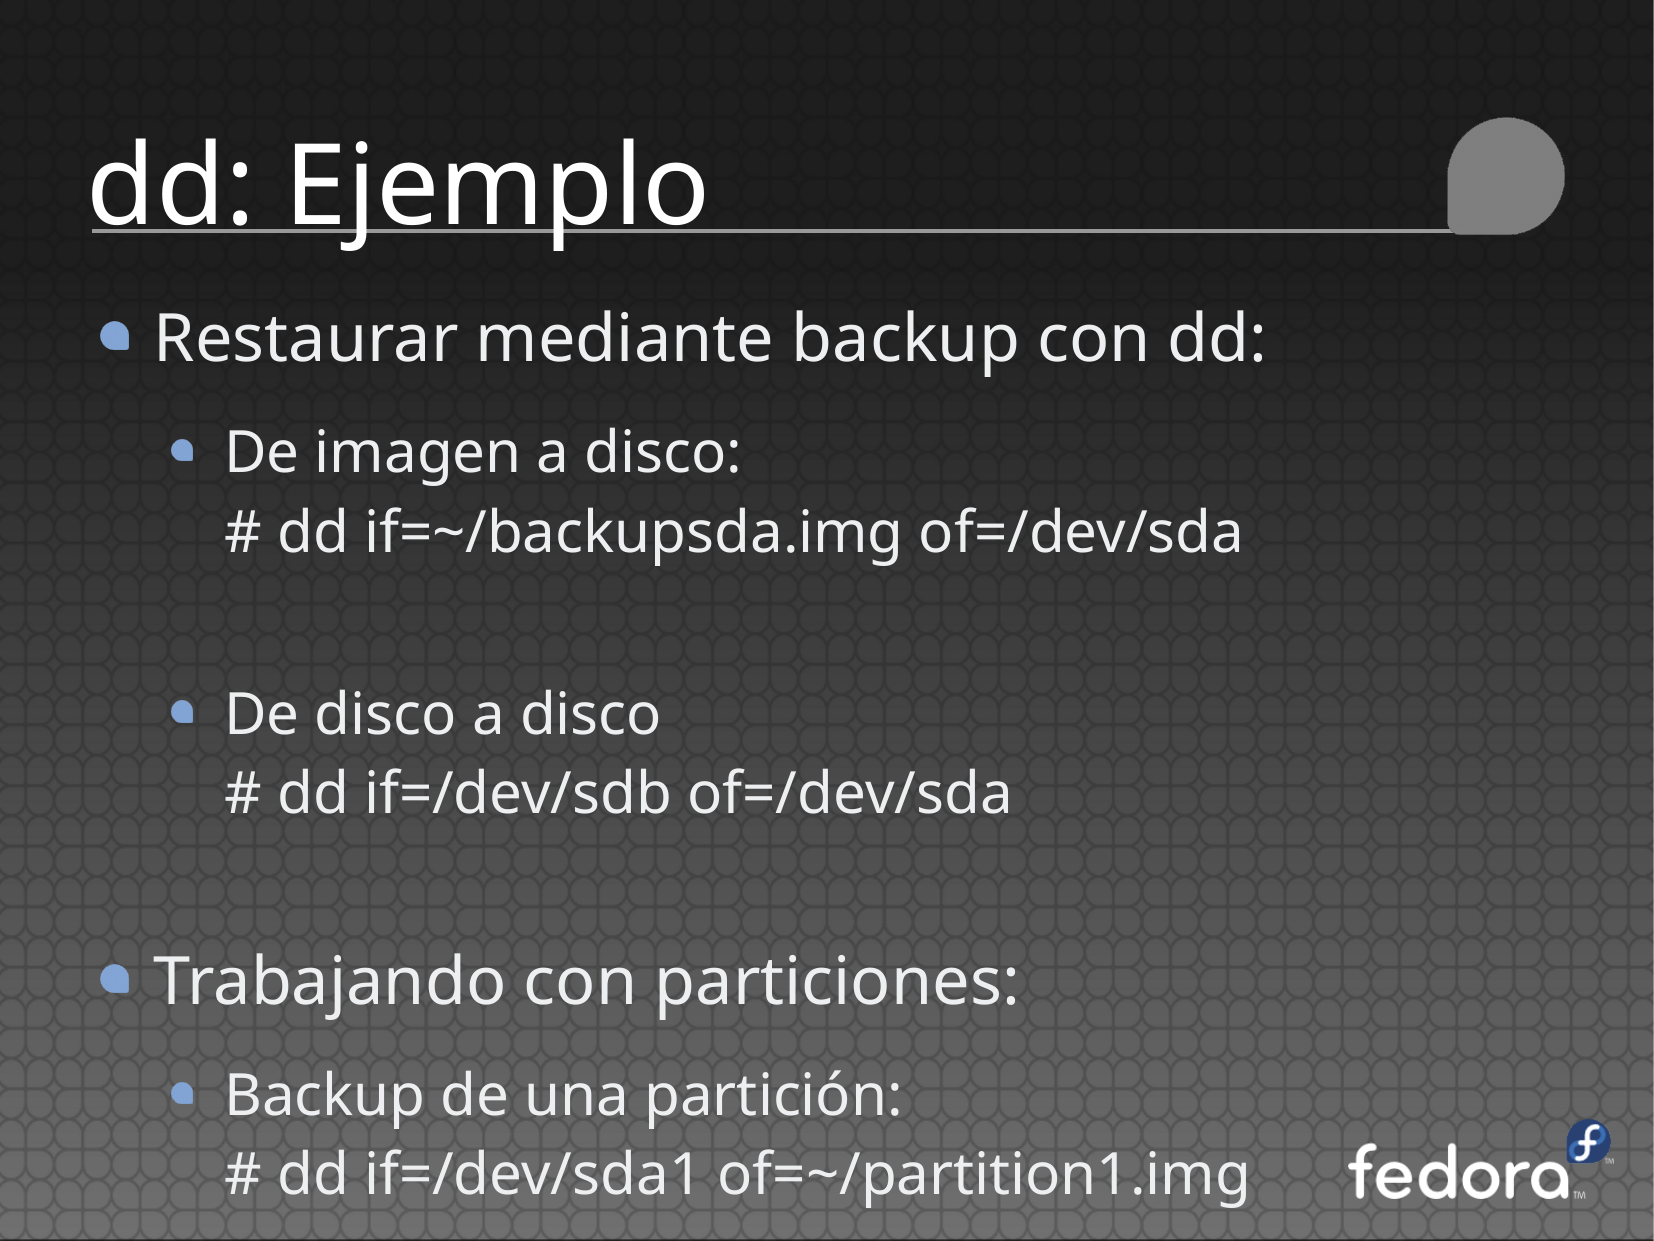

# dd: Ejemplo
Restaurar mediante backup con dd:
De imagen a disco:
# dd if=~/backupsda.img of=/dev/sda
De disco a disco
# dd if=/dev/sdb of=/dev/sda
Trabajando con particiones:
Backup de una partición:
# dd if=/dev/sda1 of=~/partition1.img